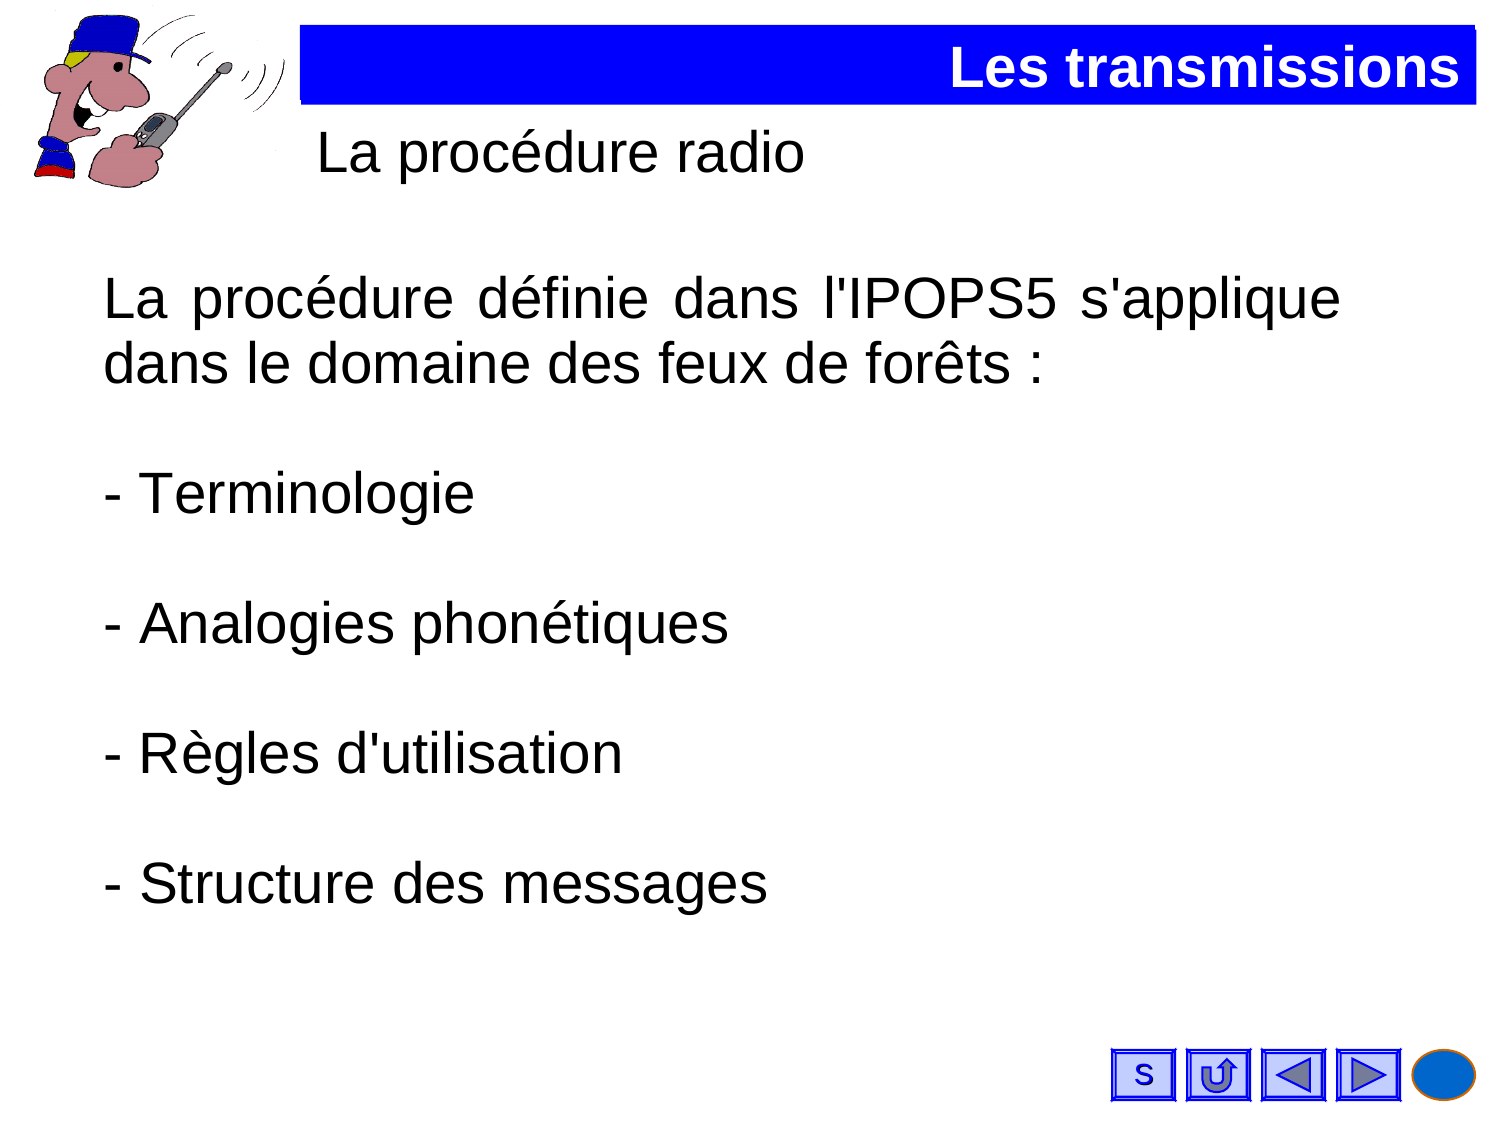

Les transmissions
La procédure radio
La procédure définie dans l'IPOPS5 s'applique dans le domaine des feux de forêts :
- Terminologie
- Analogies phonétiques
- Règles d'utilisation
- Structure des messages